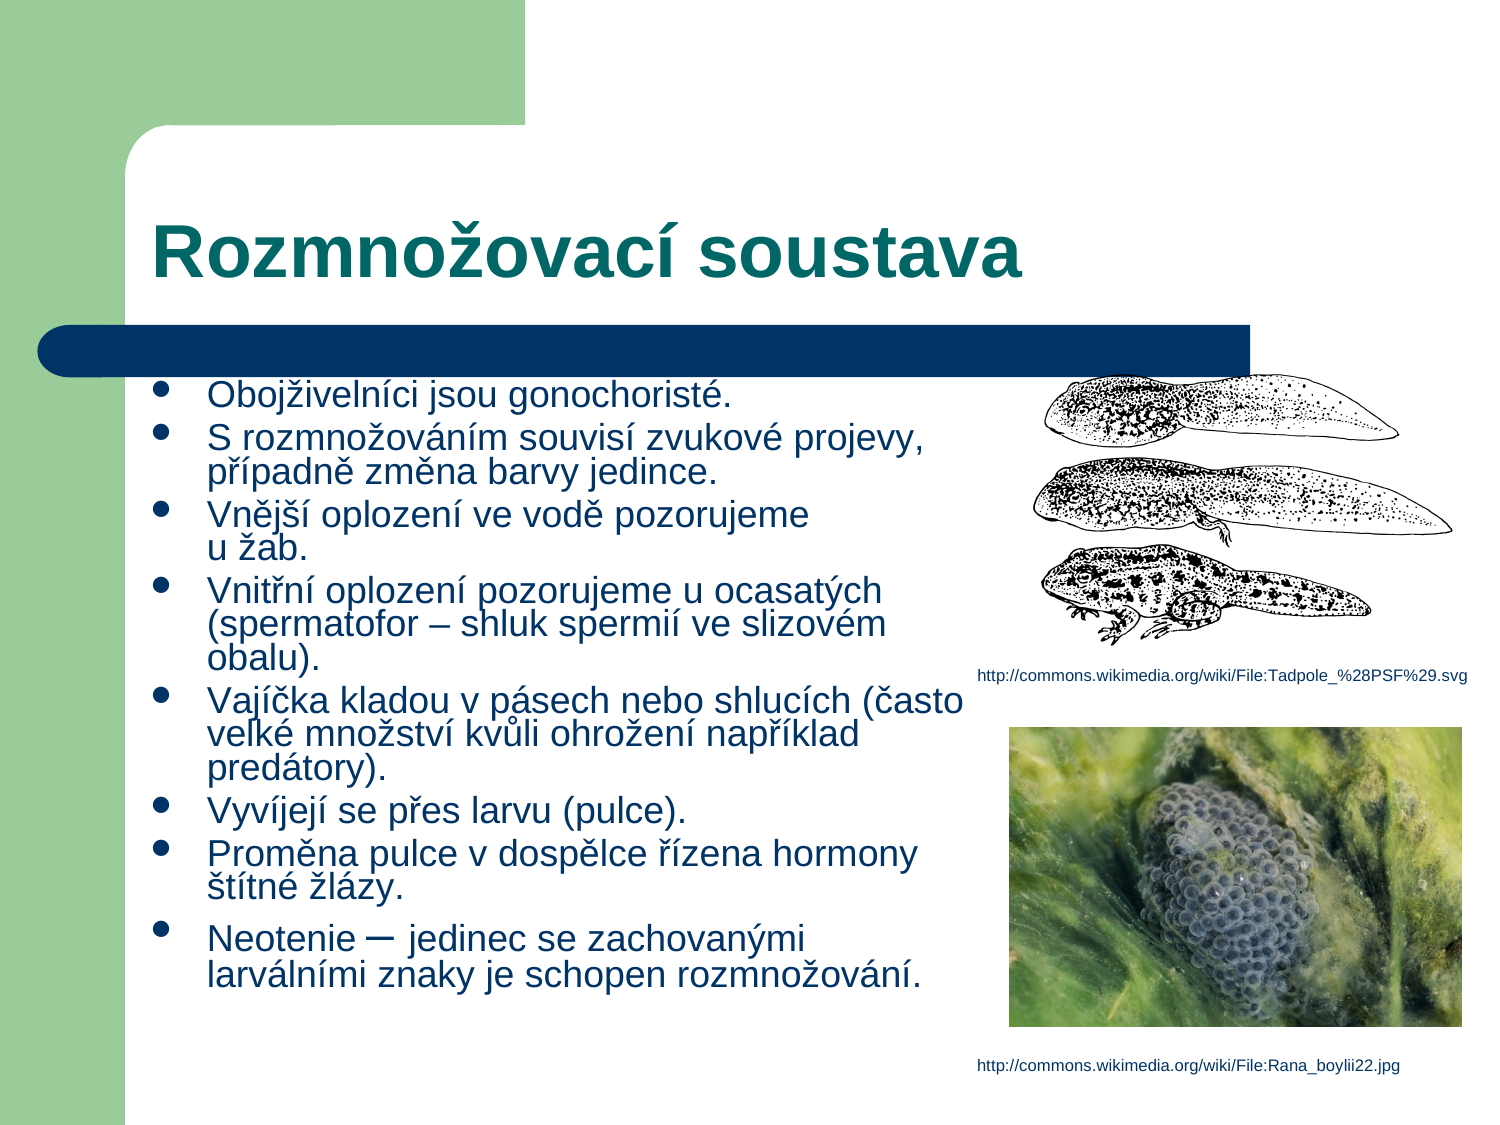

# Rozmnožovací soustava
Obojživelníci jsou gonochoristé.
S rozmnožováním souvisí zvukové projevy, případně změna barvy jedince.
Vnější oplození ve vodě pozorujeme
u žab.
Vnitřní oplození pozorujeme u ocasatých (spermatofor – shluk spermií ve slizovém obalu).
Vajíčka kladou v pásech nebo shlucích (často velké množství kvůli ohrožení například predátory).
Vyvíjejí se přes larvu (pulce).
Proměna pulce v dospělce řízena hormony štítné žlázy.
Neotenie – jedinec se zachovanými larválními znaky je schopen rozmnožování.
http://commons.wikimedia.org/wiki/File:Tadpole_%28PSF%29.svg
http://commons.wikimedia.org/wiki/File:Rana_boylii22.jpg